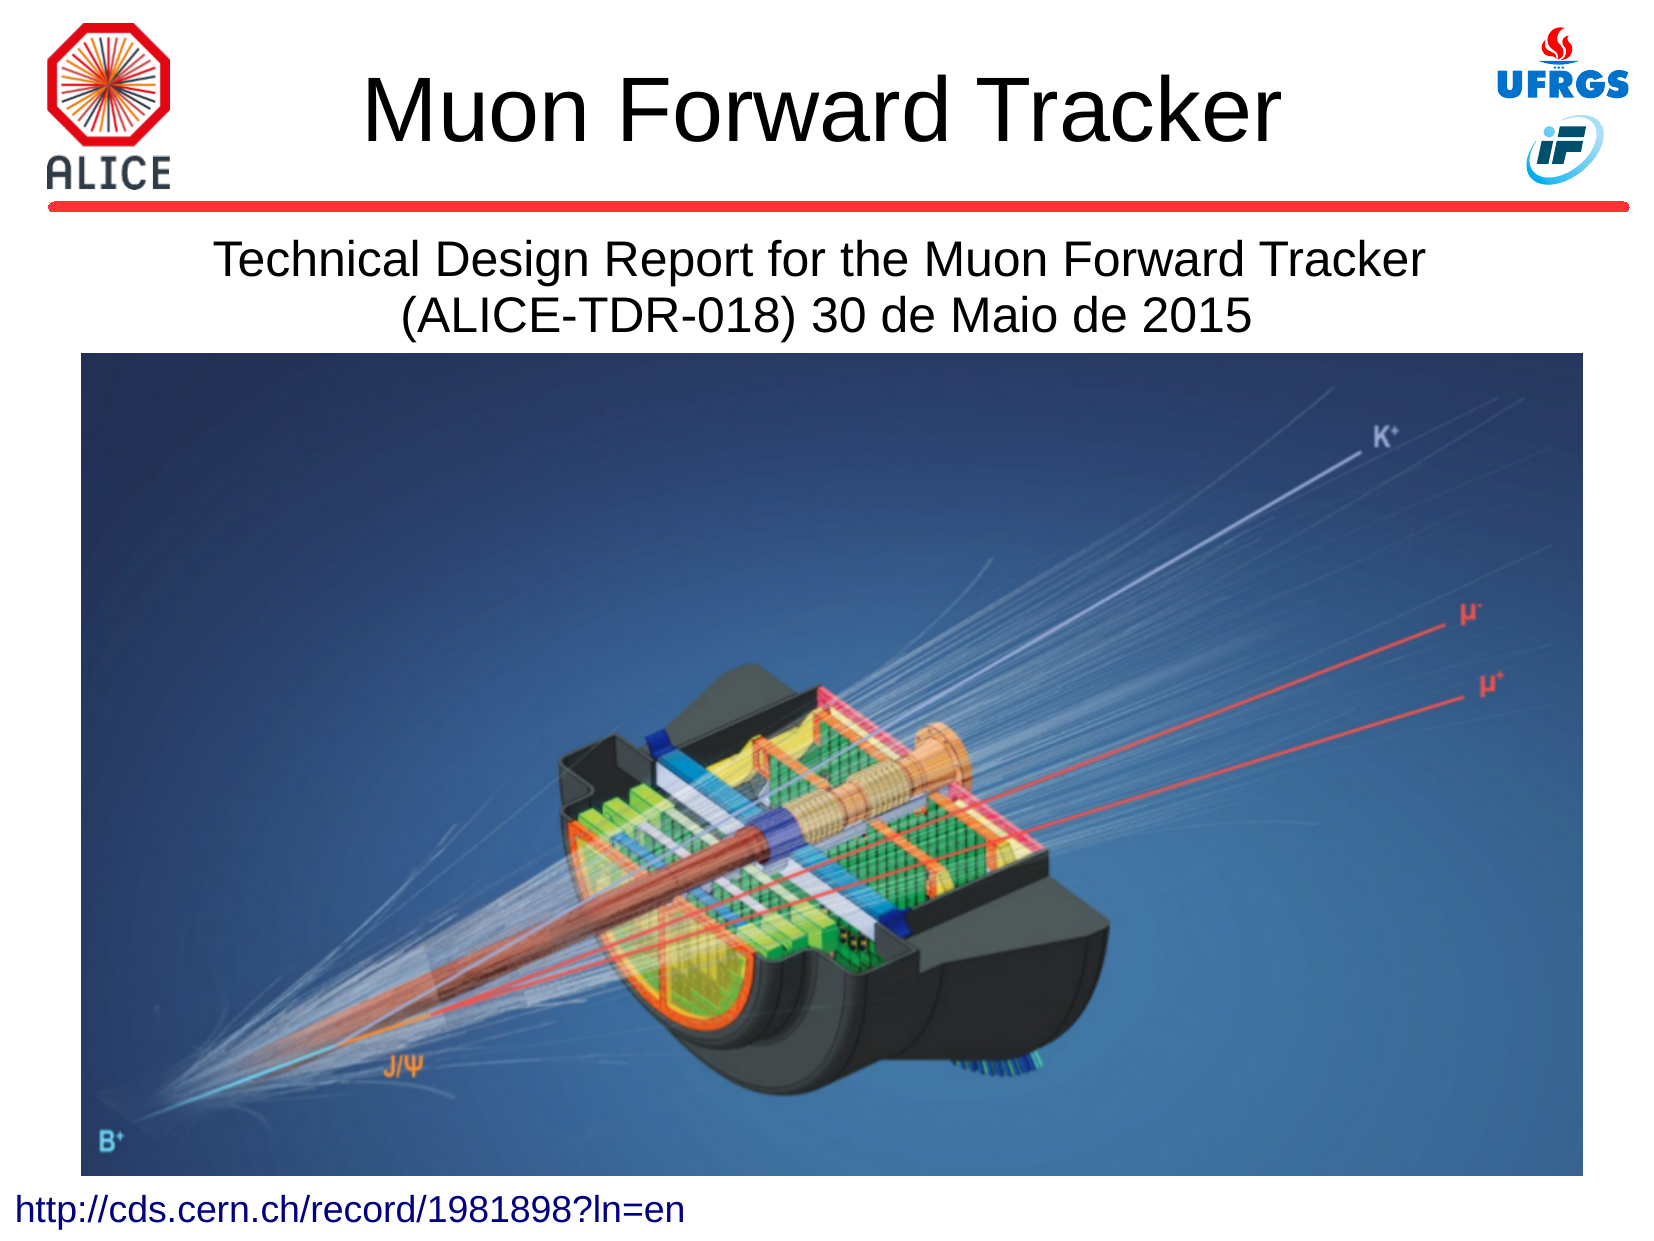

# Muon Forward Tracker
Technical Design Report for the Muon Forward Tracker
(ALICE-TDR-018) 30 de Maio de 2015
25
http://cds.cern.ch/record/1981898?ln=en